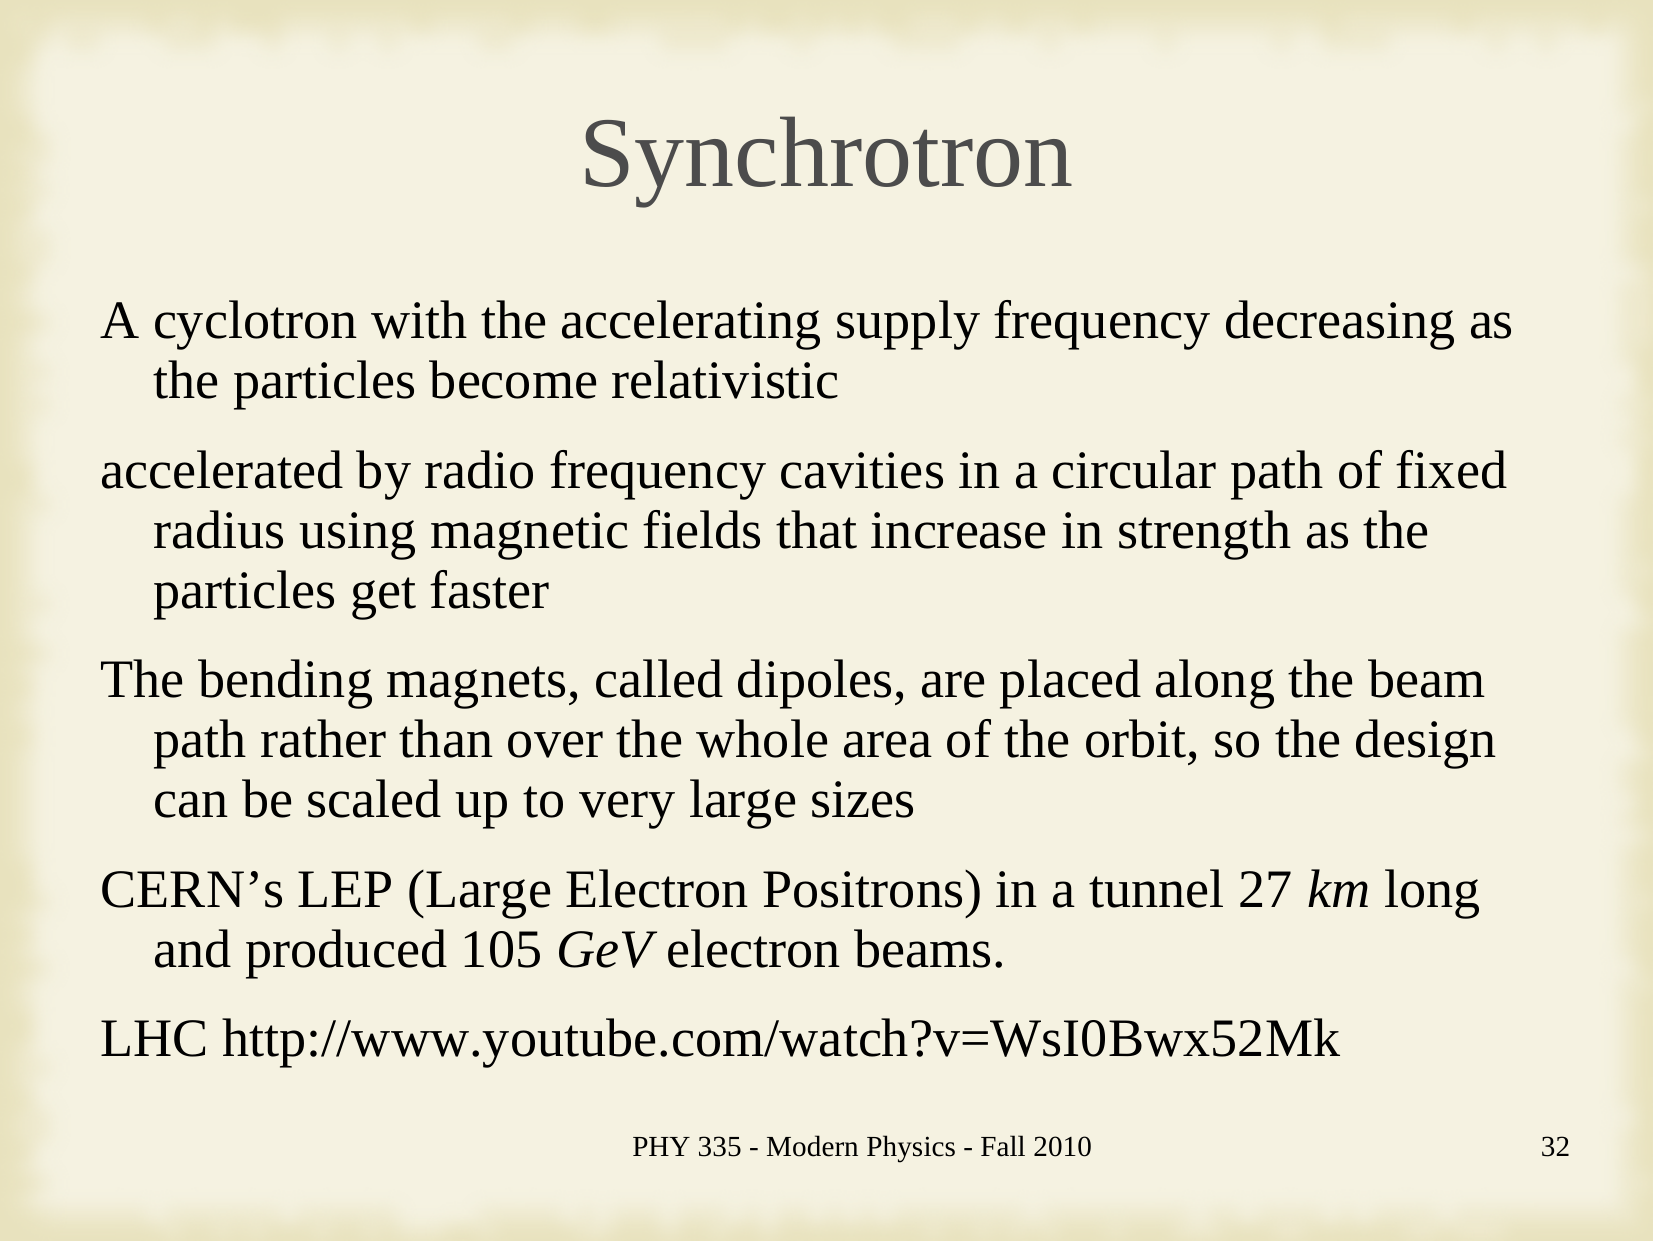

# Synchrotron
A cyclotron with the accelerating supply frequency decreasing as the particles become relativistic
accelerated by radio frequency cavities in a circular path of fixed radius using magnetic fields that increase in strength as the particles get faster
The bending magnets, called dipoles, are placed along the beam path rather than over the whole area of the orbit, so the design can be scaled up to very large sizes
CERN’s LEP (Large Electron Positrons) in a tunnel 27 km long and produced 105 GeV electron beams.
LHC http://www.youtube.com/watch?v=WsI0Bwx52Mk
PHY 335 - Modern Physics - Fall 2010
32